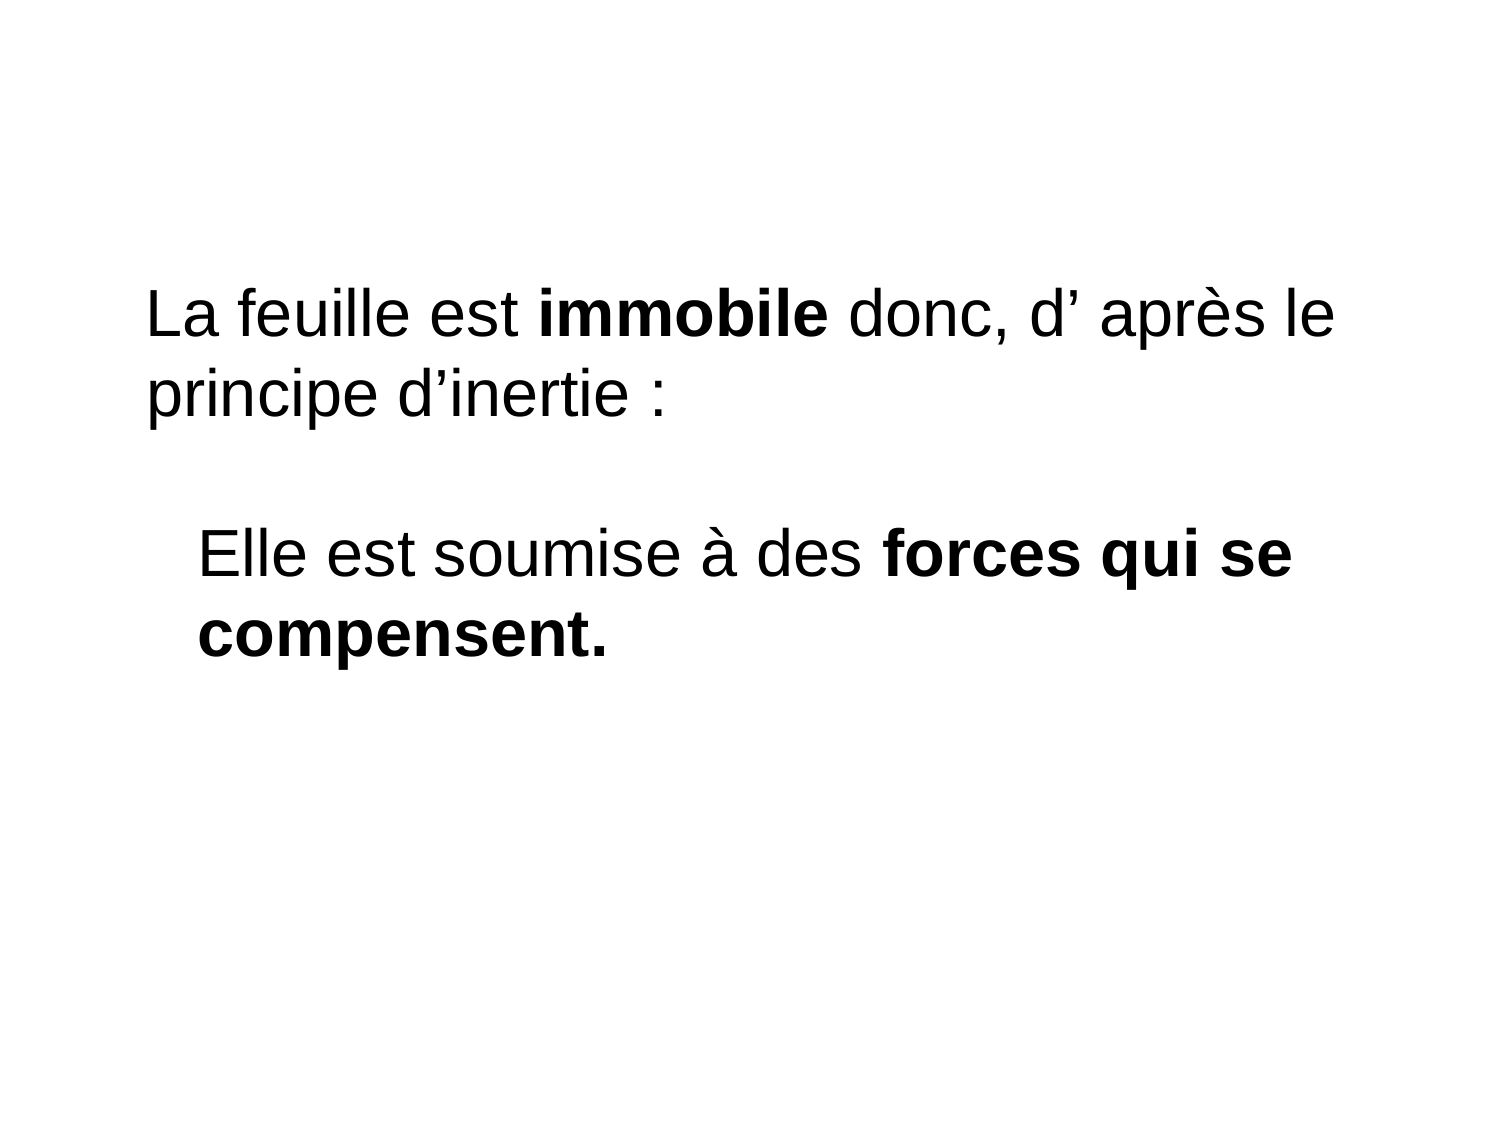

# La feuille est immobile donc, d’ après le principe d’inertie :
 Elle est soumise à des forces qui se compensent.